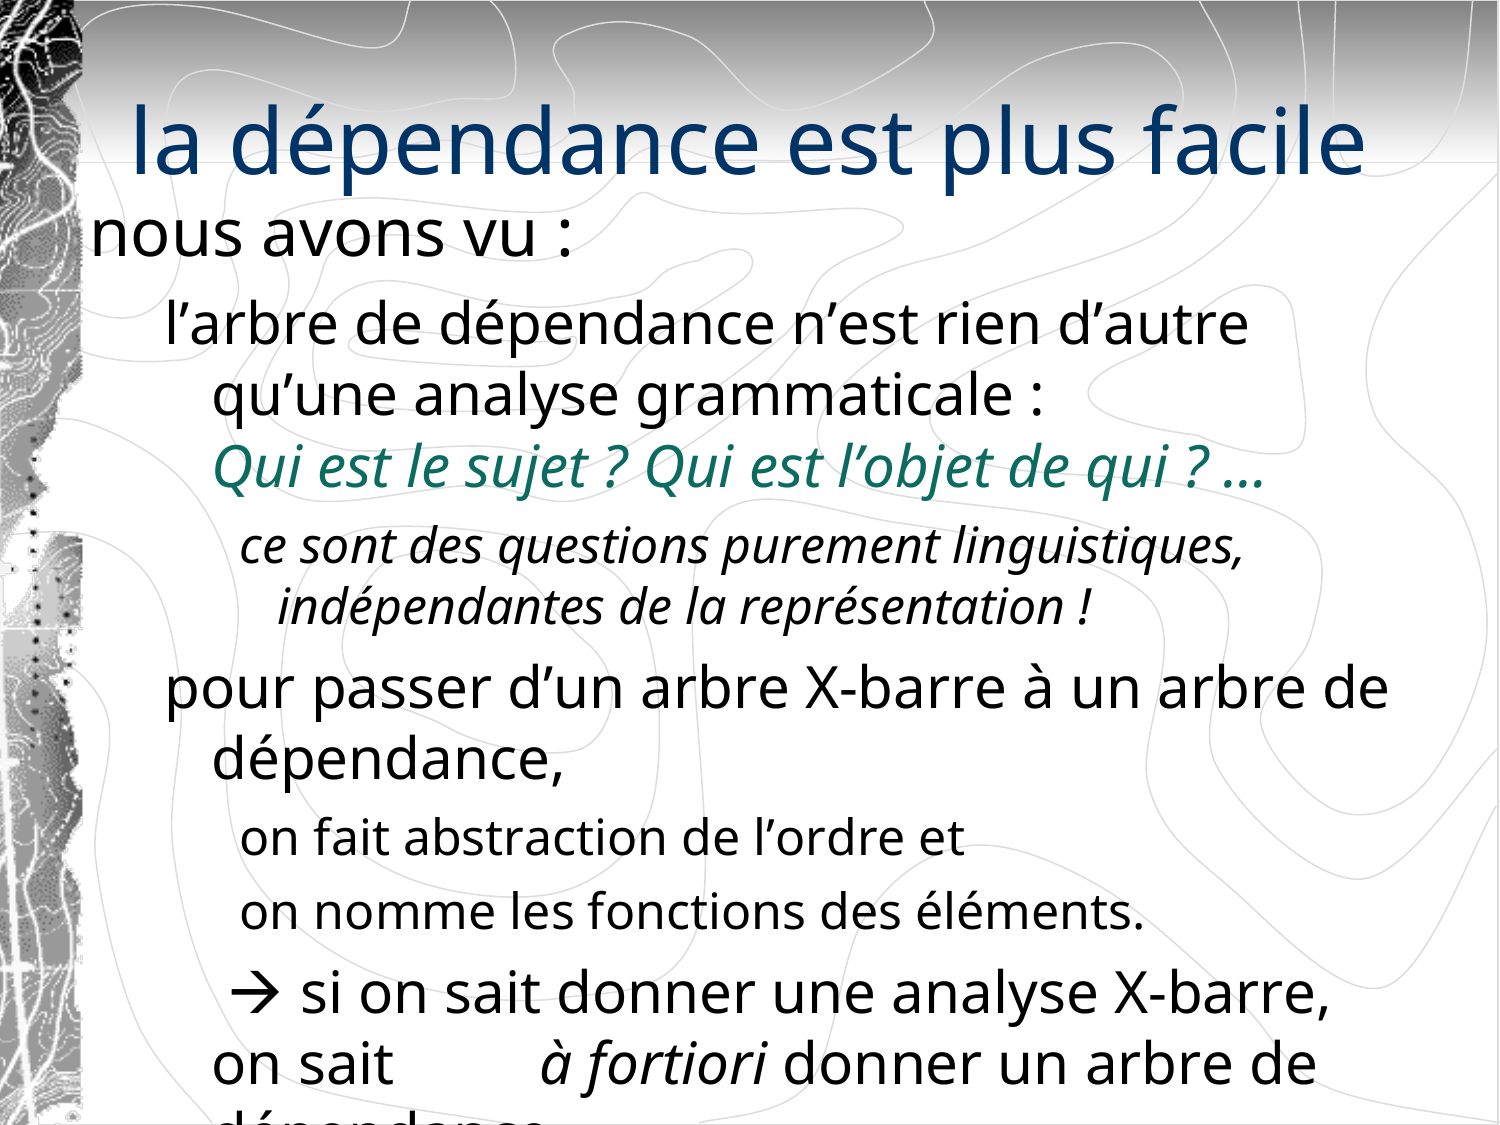

# la dépendance est plus facile
nous avons vu :
l’arbre de dépendance n’est rien d’autre qu’une analyse grammaticale :
Qui est le sujet ? Qui est l’objet de qui ? …
ce sont des questions purement linguistiques, indépendantes de la représentation !
pour passer d’un arbre X-barre à un arbre de dépendance,
on fait abstraction de l’ordre et
on nomme les fonctions des éléments.
	  si on sait donner une analyse X-barre, on sait 	à fortiori donner un arbre de dépendance